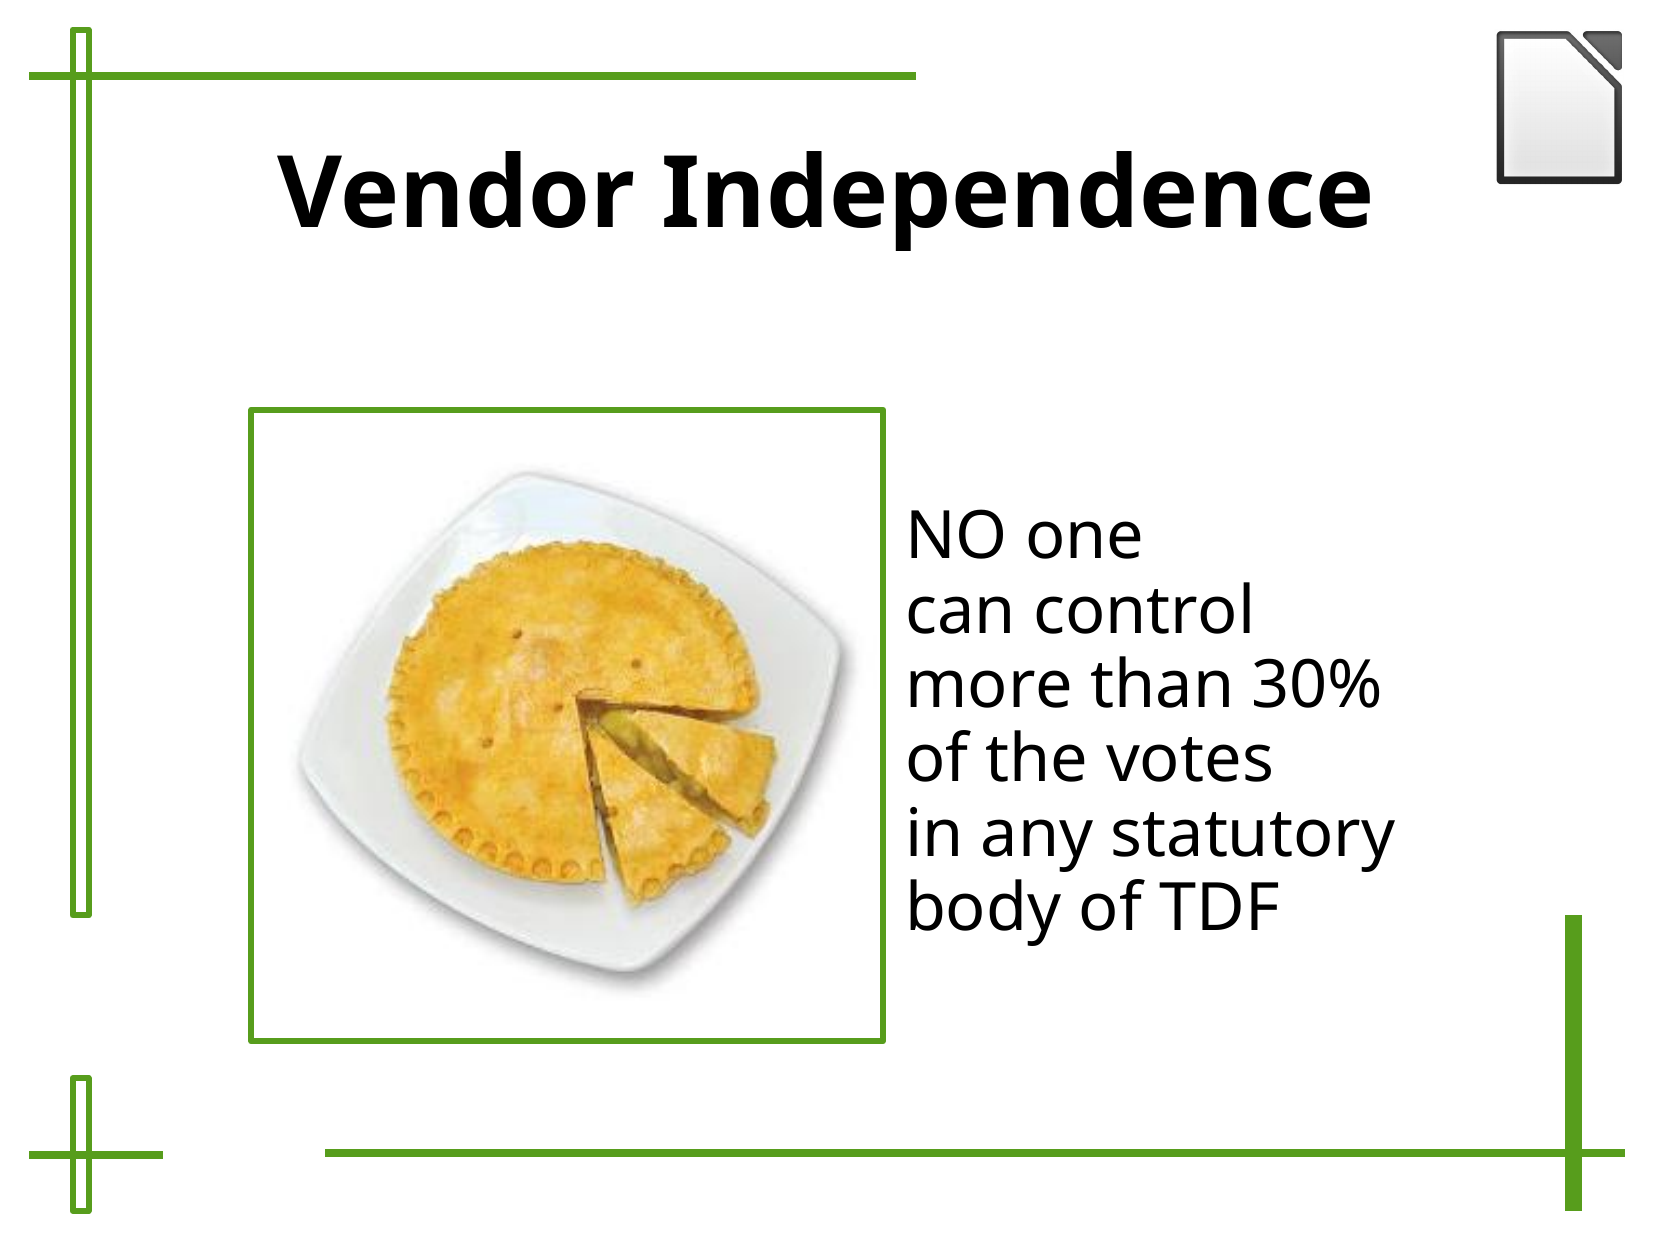

# Vendor Independence
NO one
can control
more than 30%
of the votes
in any statutory
body of TDF